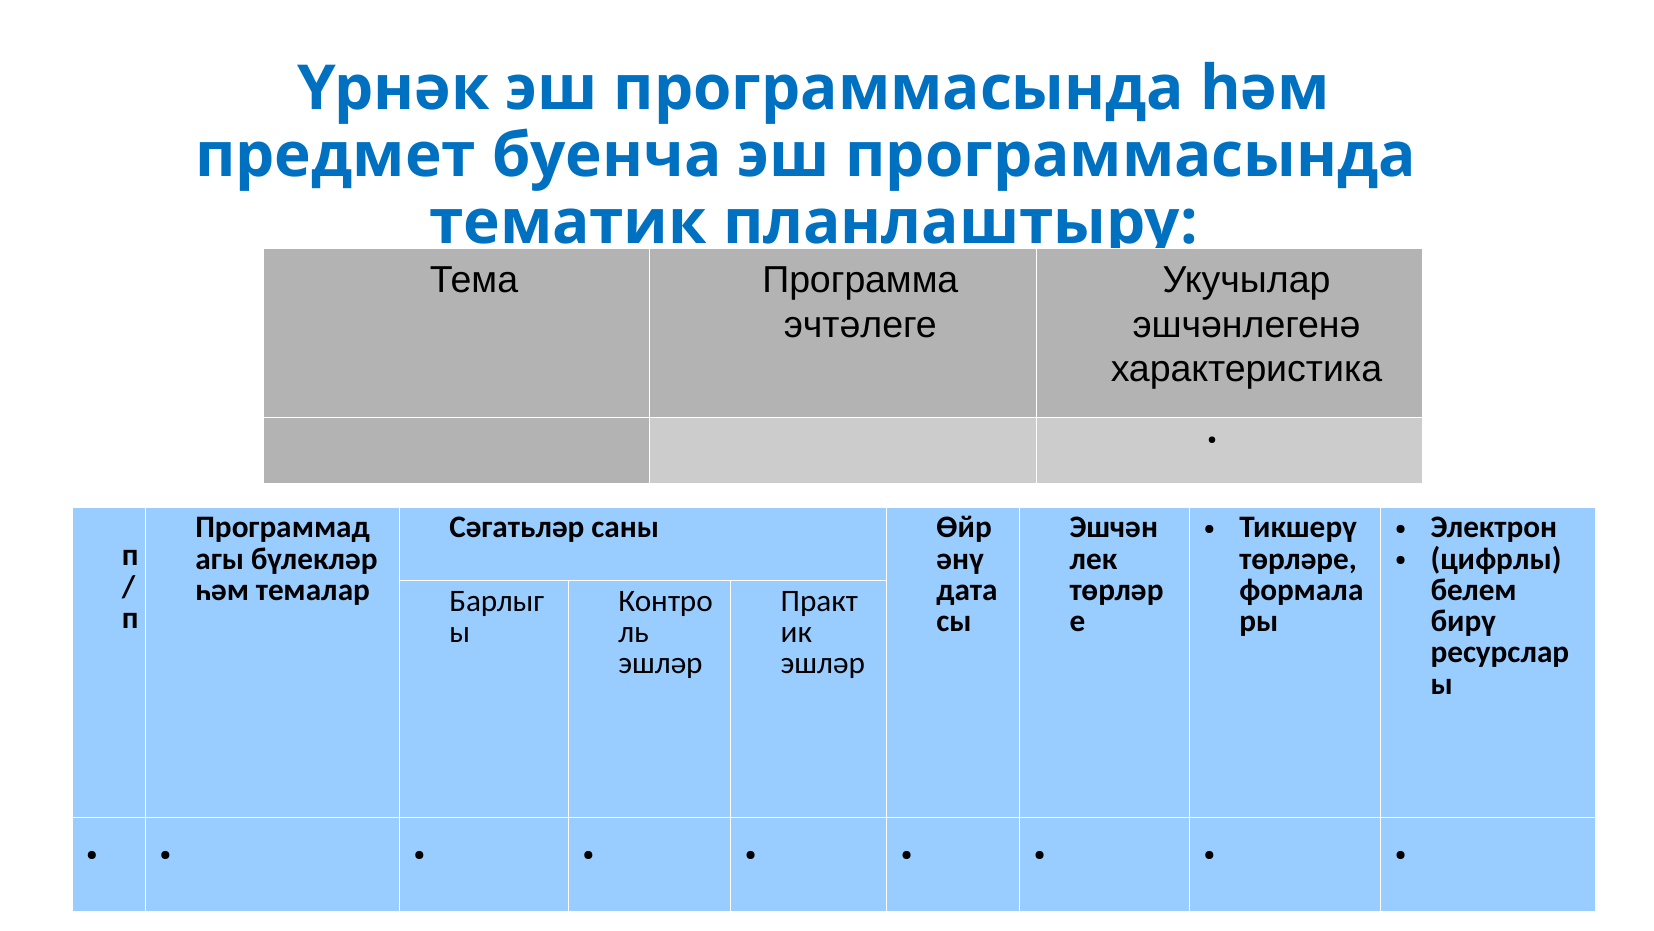

Үрнәк эш программасында һәм
 предмет буенча эш программасында
тематик планлаштыру:
| Тема | Программа эчтәлеге | Укучылар эшчәнлегенә характеристика |
| --- | --- | --- |
| | | |
| п/п | Программадагы бүлекләр һәм темалар | Сәгатьләр саны | | | Өйрәнү датасы | Эшчәнлек төрләре | Тикшерү төрләре, формалары | Электрон (цифрлы) белем бирү ресурслары |
| --- | --- | --- | --- | --- | --- | --- | --- | --- |
| | | Барлыгы | Контроль эшләр | Практик эшләр | | | | |
| | | | | | | | | |